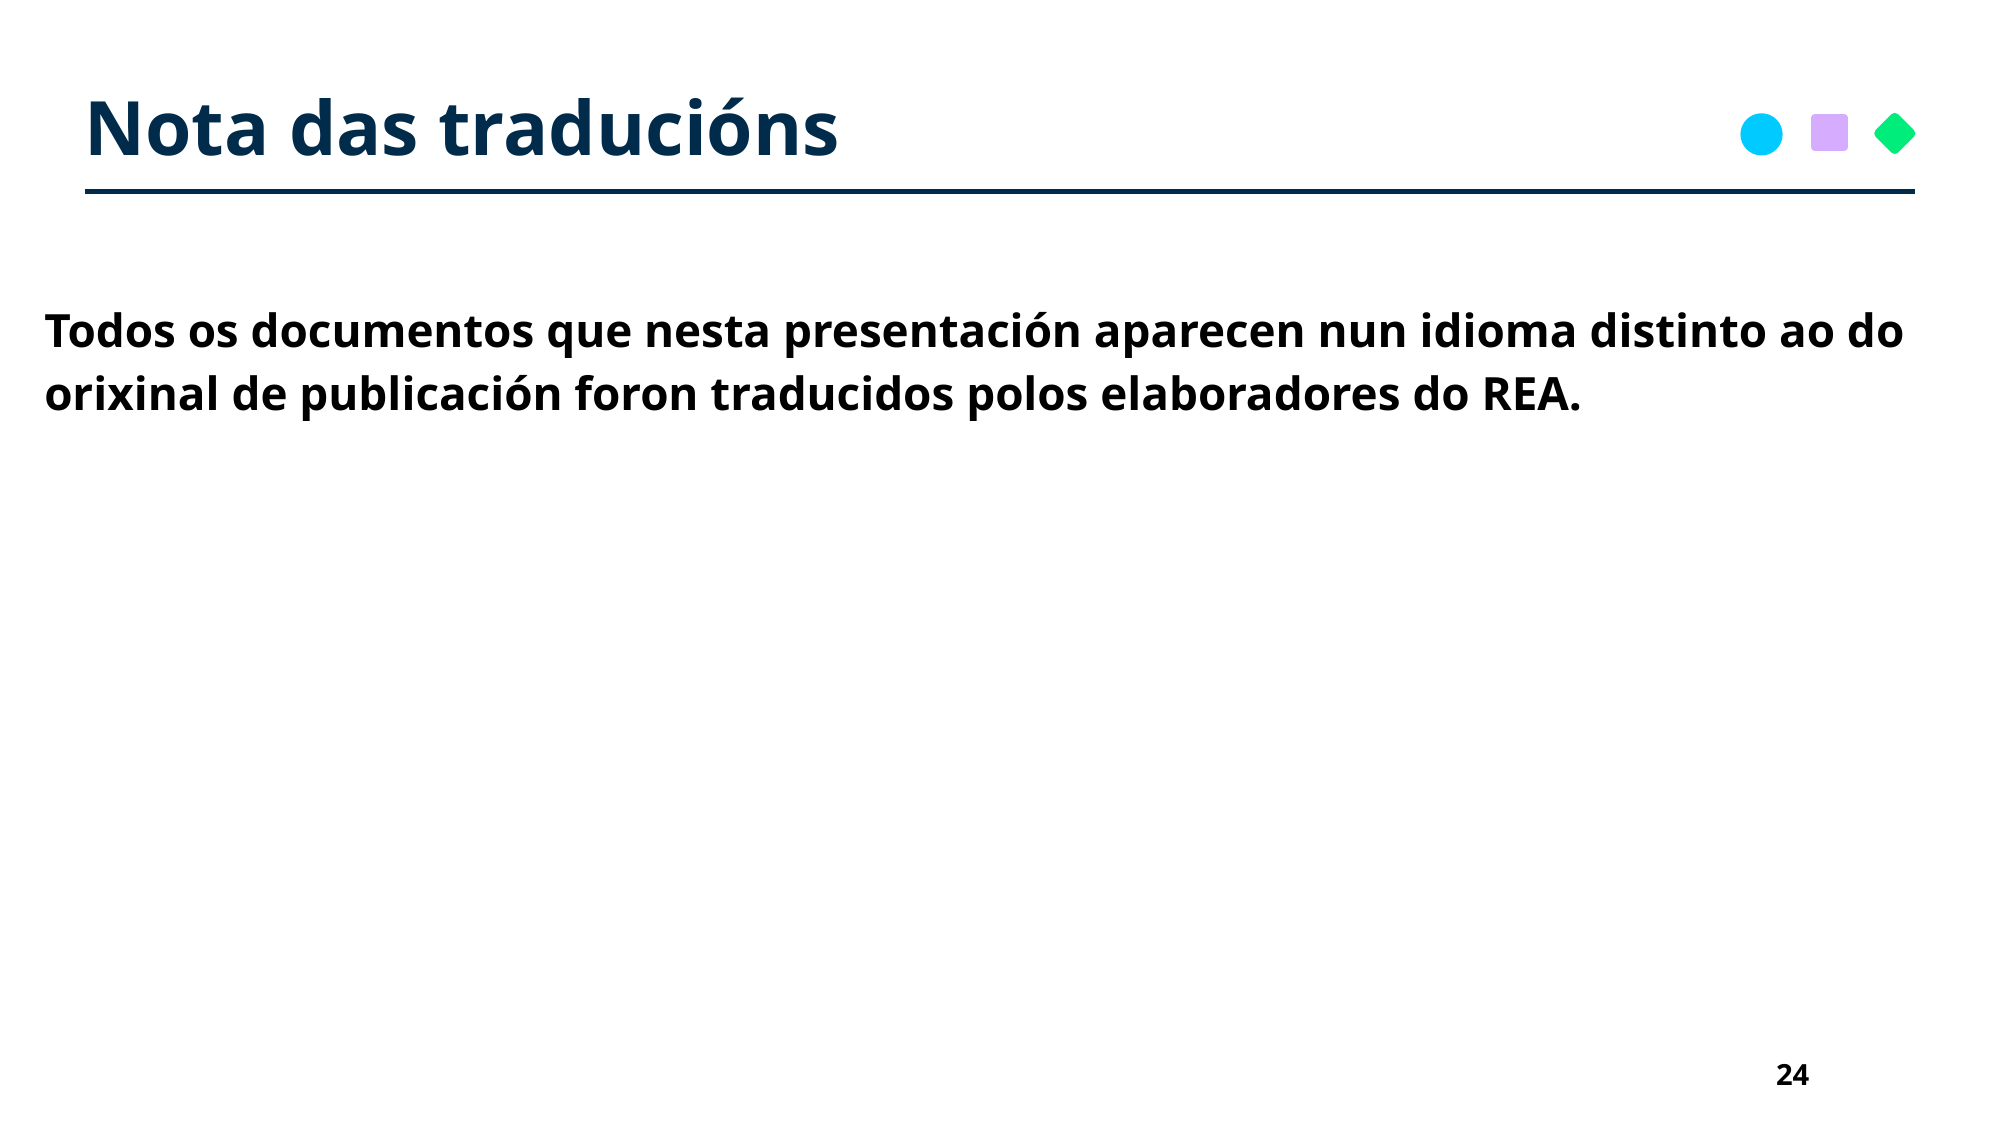

# Nota das traducións
Todos os documentos que nesta presentación aparecen nun idioma distinto ao do
orixinal de publicación foron traducidos polos elaboradores do REA.